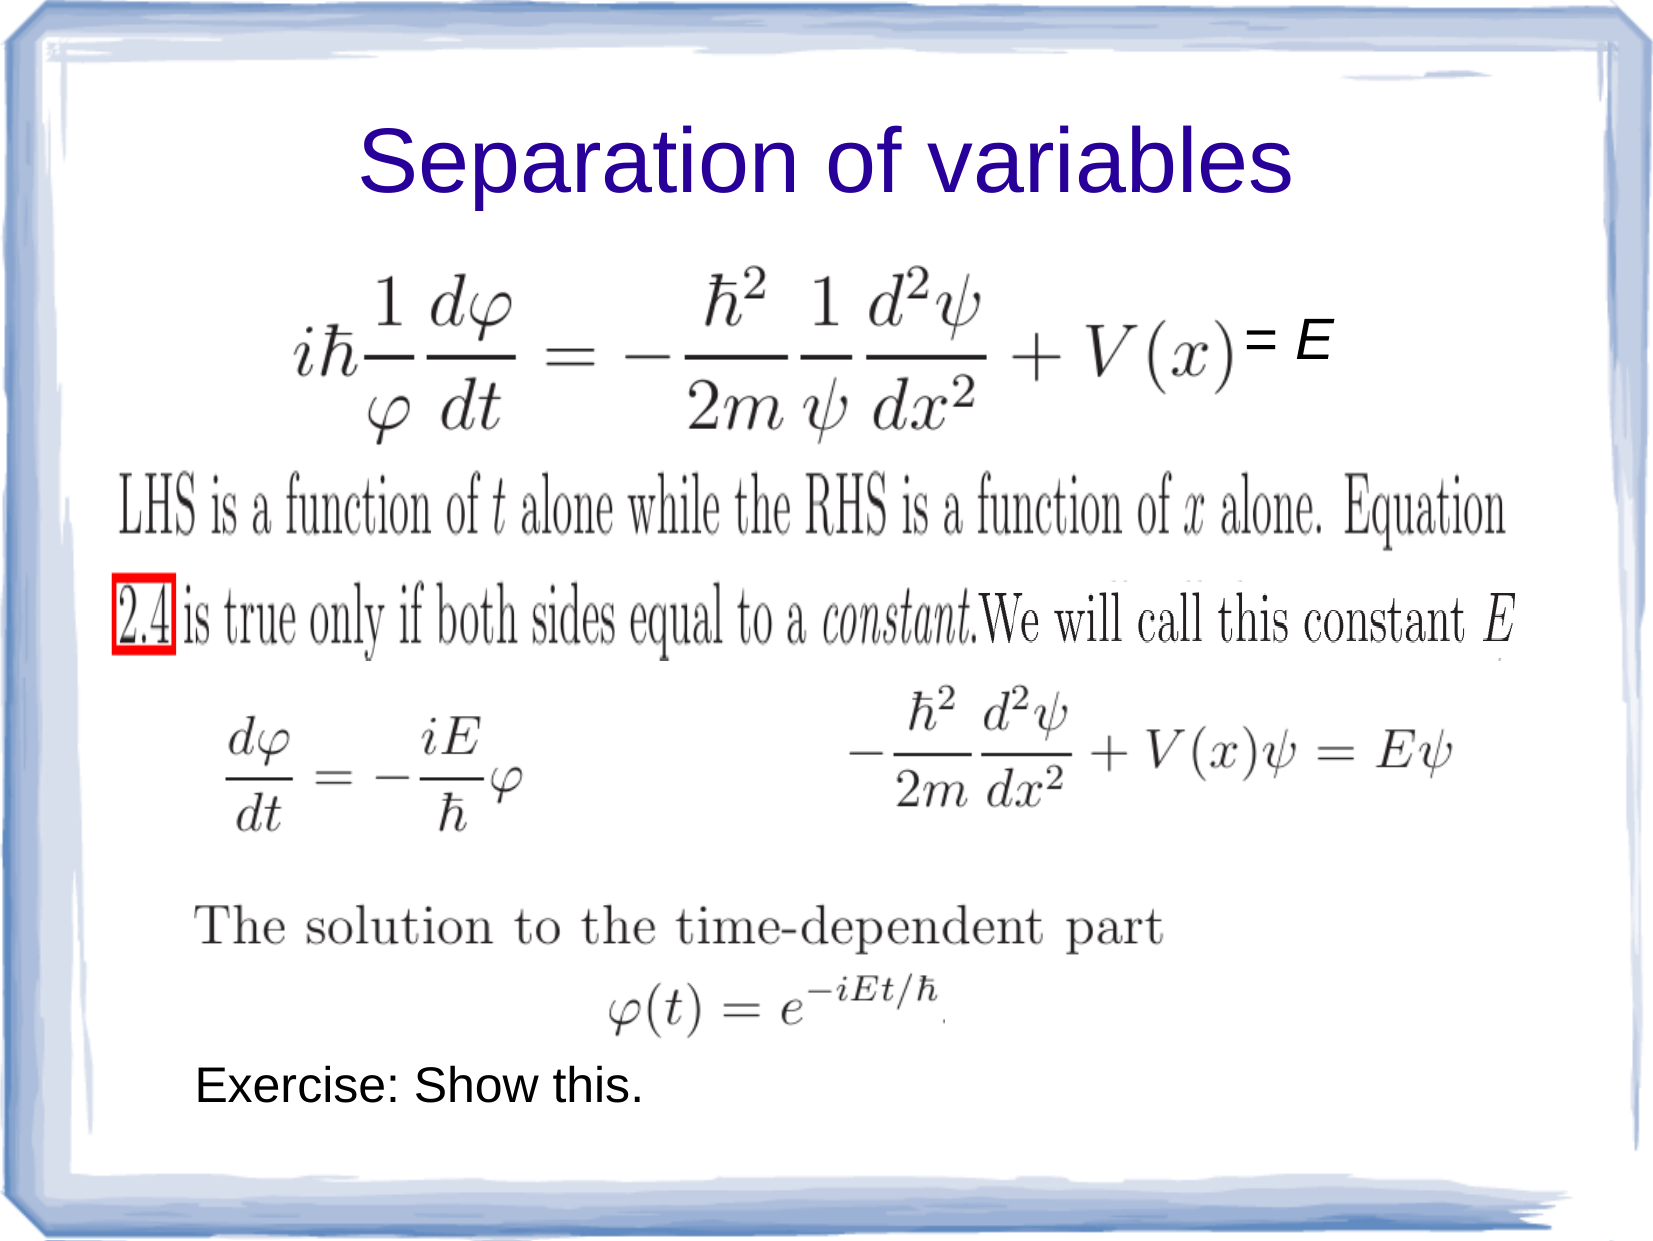

# Separation of variables
= E
Exercise: Show this.